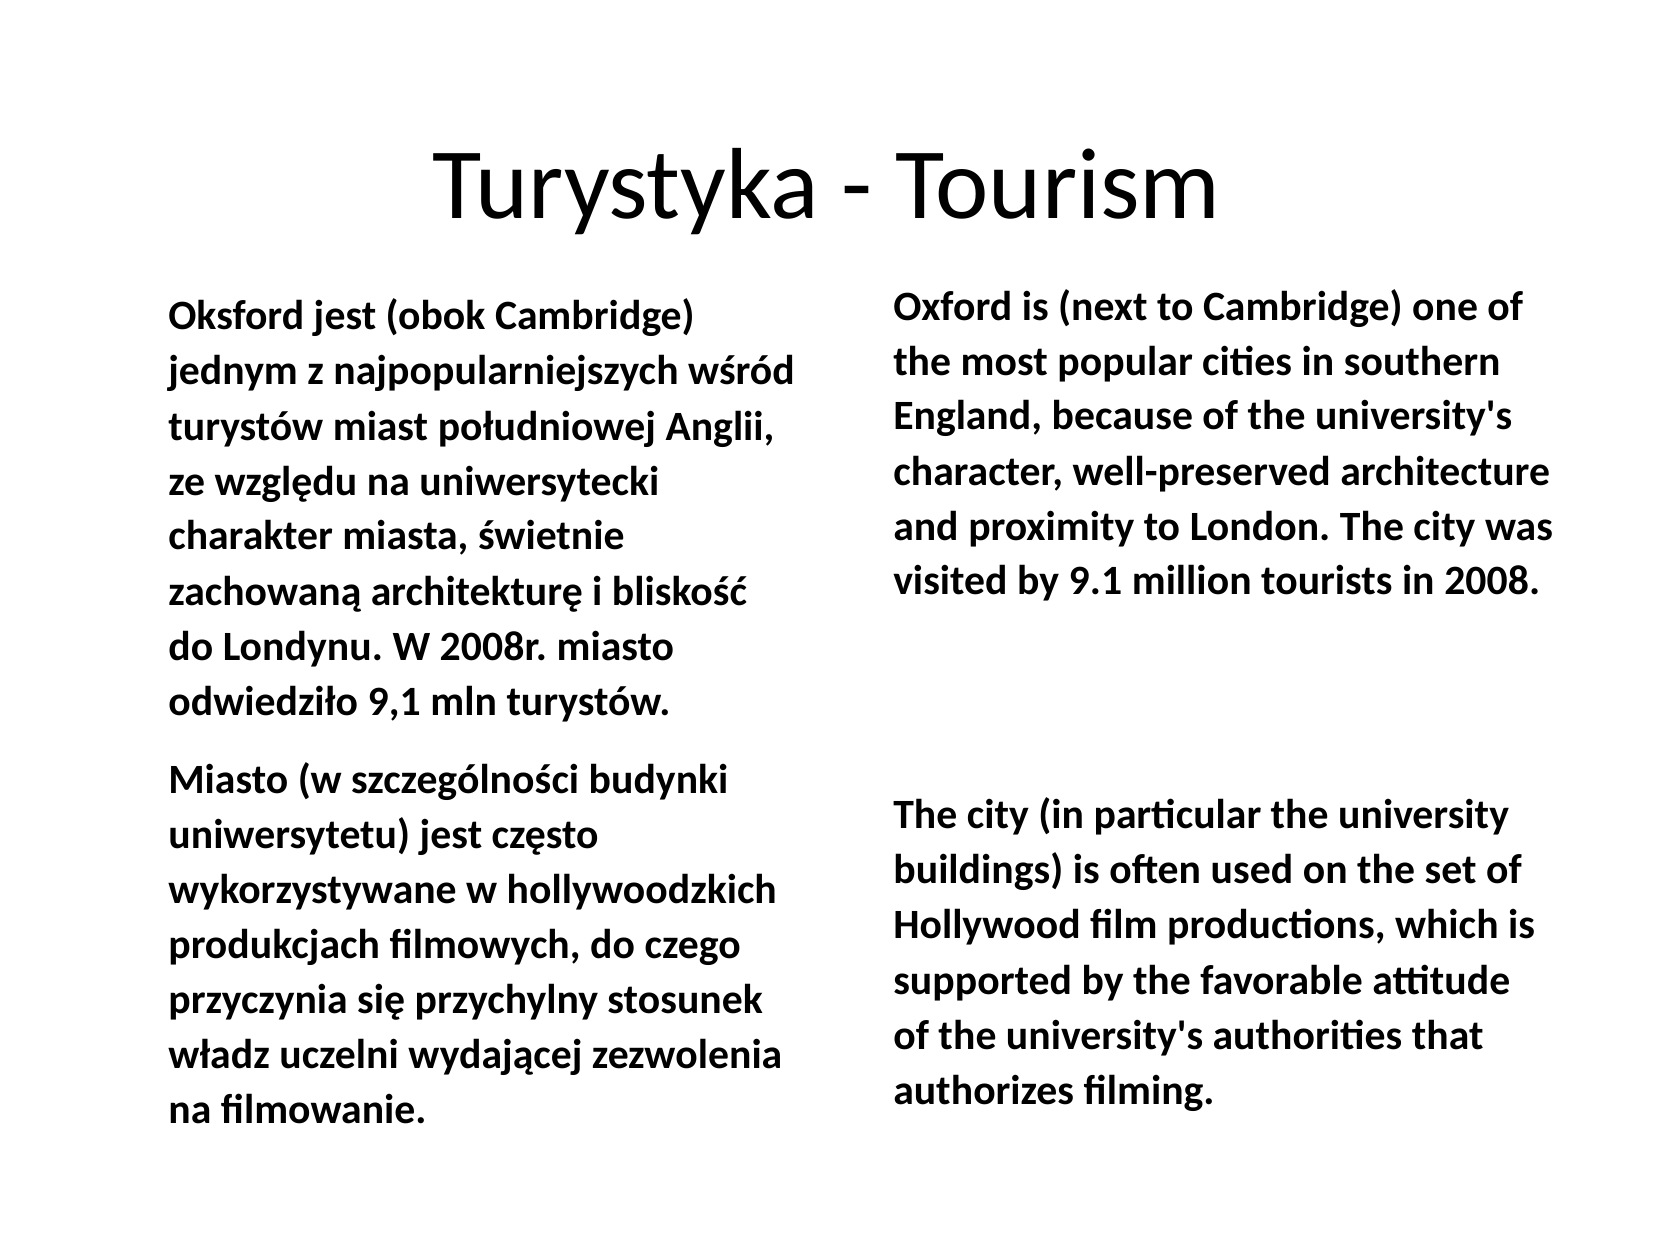

# Turystyka - Tourism
Oxford is (next to Cambridge) one of the most popular cities in southern England, because of the university's character, well-preserved architecture and proximity to London. The city was visited by 9.1 million tourists in 2008.
The city (in particular the university buildings) is often used on the set of Hollywood film productions, which is supported by the favorable attitude of the university's authorities that authorizes filming.
Oksford jest (obok Cambridge) jednym z najpopularniejszych wśród turystów miast południowej Anglii, ze względu na uniwersytecki charakter miasta, świetnie zachowaną architekturę i bliskość do Londynu. W 2008r. miasto odwiedziło 9,1 mln turystów.
Miasto (w szczególności budynki uniwersytetu) jest często wykorzystywane w hollywoodzkich produkcjach filmowych, do czego przyczynia się przychylny stosunek władz uczelni wydającej zezwolenia na filmowanie.